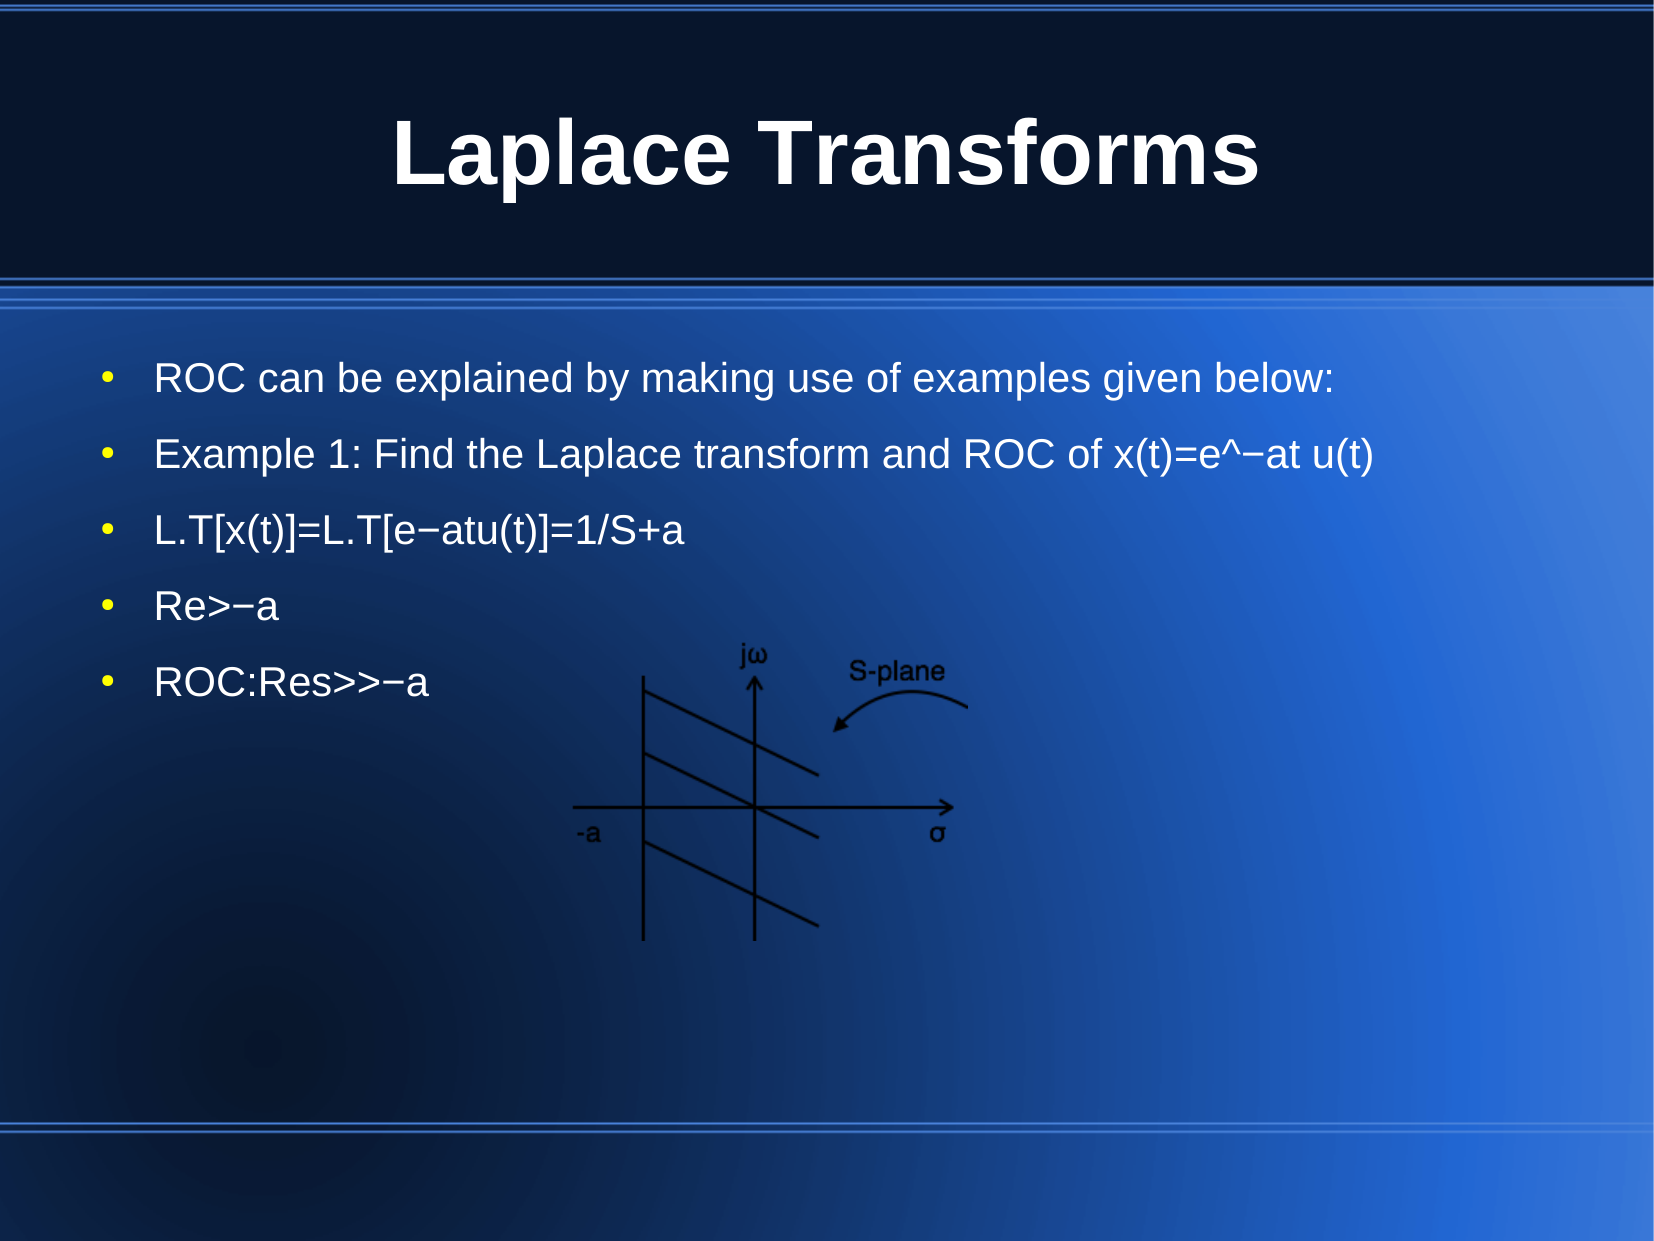

# Laplace Transforms
ROC can be explained by making use of examples given below:
Example 1: Find the Laplace transform and ROC of x(t)=e^−at u(t)
L.T[x(t)]=L.T[e−atu(t)]=1/S+a
Re>−a
ROC:Res>>−a